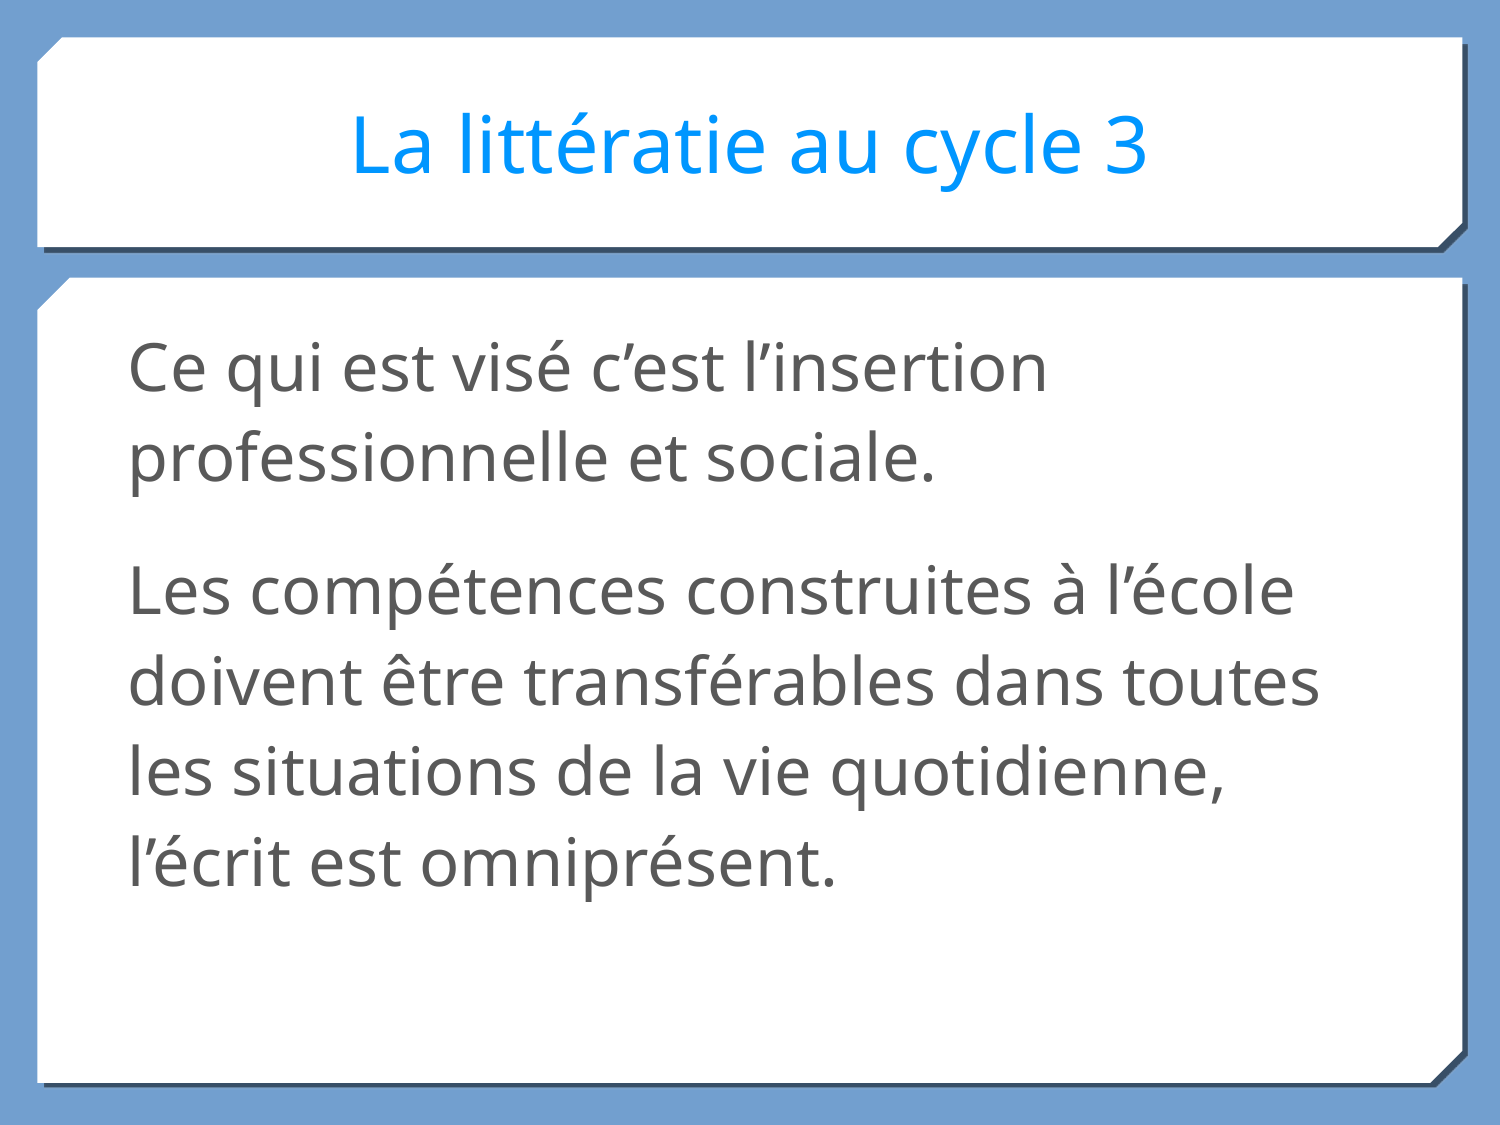

# La littératie au cycle 3
Ce qui est visé c’est l’insertion professionnelle et sociale.
Les compétences construites à l’école doivent être transférables dans toutes les situations de la vie quotidienne, l’écrit est omniprésent.